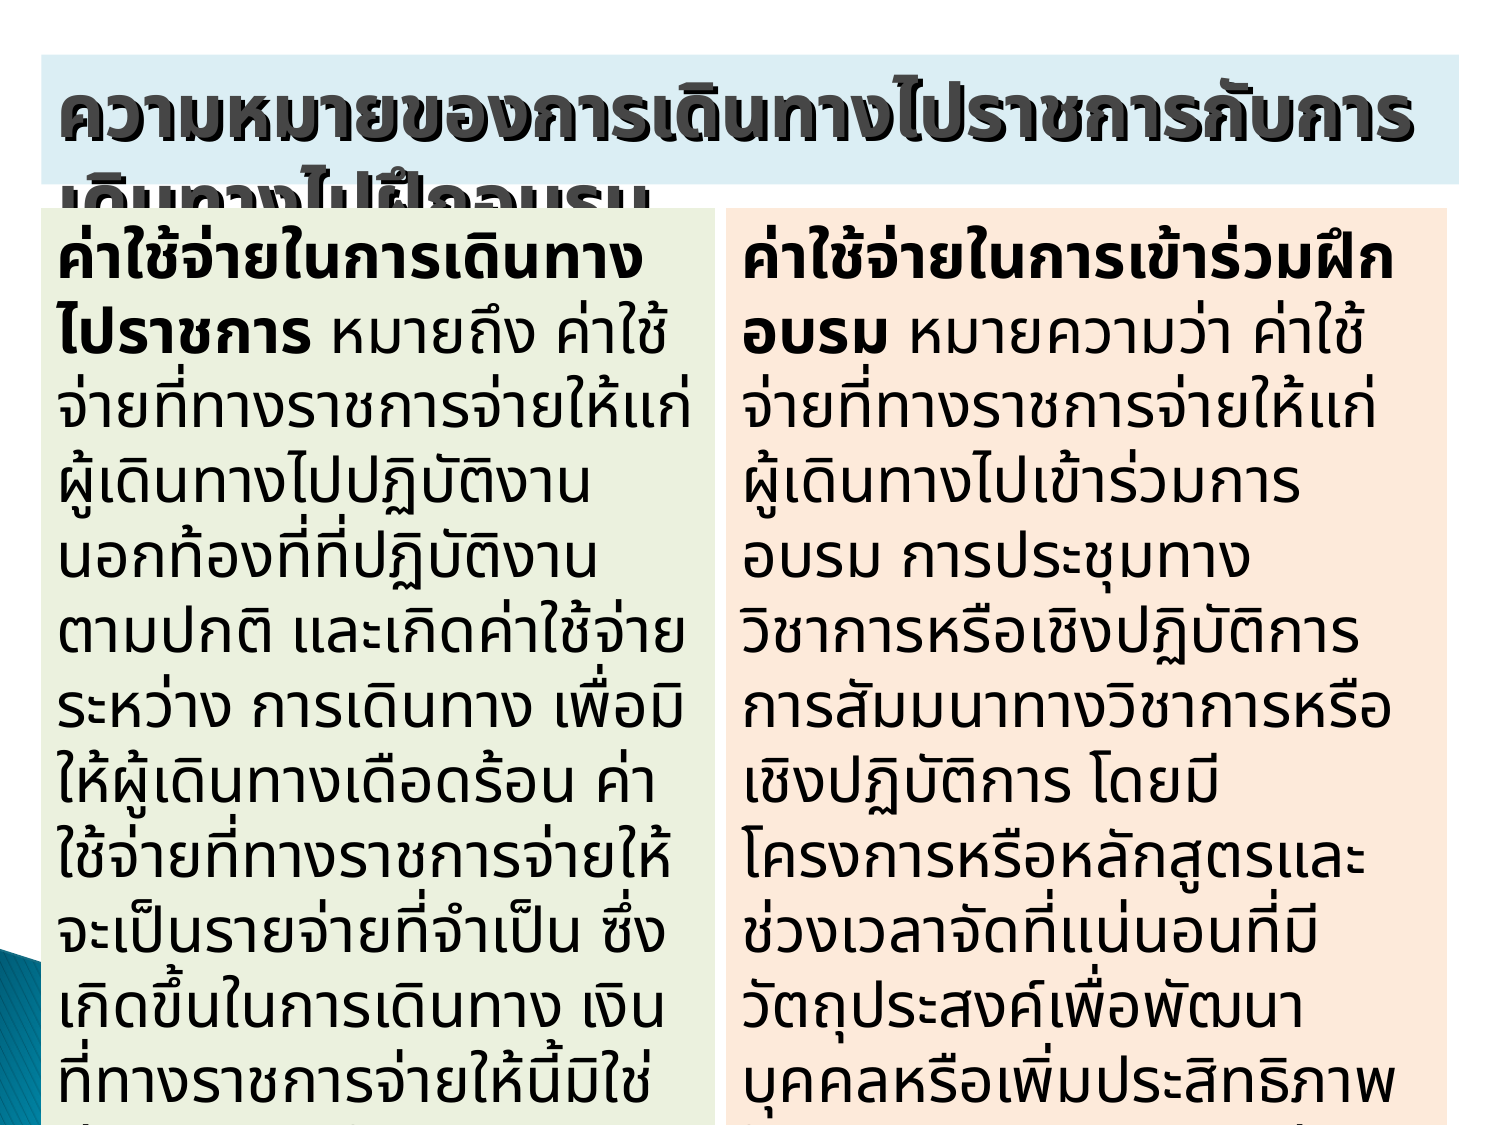

# ความหมายของการเดินทางไปราชการกับการเดินทางไปฝึกอบรม
ค่าใช้จ่ายในการเดินทางไปราชการ หมายถึง ค่าใช้จ่ายที่ทางราชการจ่ายให้แก่ ผู้เดินทางไปปฏิบัติงานนอกท้องที่ที่ปฏิบัติงานตามปกติ และเกิดค่าใช้จ่ายระหว่าง การเดินทาง เพื่อมิให้ผู้เดินทางเดือดร้อน ค่าใช้จ่ายที่ทางราชการจ่ายให้จะเป็นรายจ่ายที่จำเป็น ซึ่งเกิดขึ้นในการเดินทาง เงินที่ทางราชการจ่ายให้นี้มิใช่ค่าตอบแทนในการทางาน แต่เป็นค่าใช้จ่ายเพื่อให้เดินทางไปปฏิบัติราชการ
ค่าใช้จ่ายในการเข้าร่วมฝึกอบรม หมายความว่า ค่าใช้จ่ายที่ทางราชการจ่ายให้แก่ ผู้เดินทางไปเข้าร่วมการอบรม การประชุมทางวิชาการหรือเชิงปฏิบัติการ การสัมมนาทางวิชาการหรือเชิงปฏิบัติการ โดยมีโครงการหรือหลักสูตรและช่วงเวลาจัดที่แน่นอนที่มีวัตถุประสงค์เพื่อพัฒนาบุคคลหรือเพิ่มประสิทธิภาพในการปฏิบัติงาน โดยไม่มีการรับปริญญาหรือประกาศนียบัตรวิชาชีพ